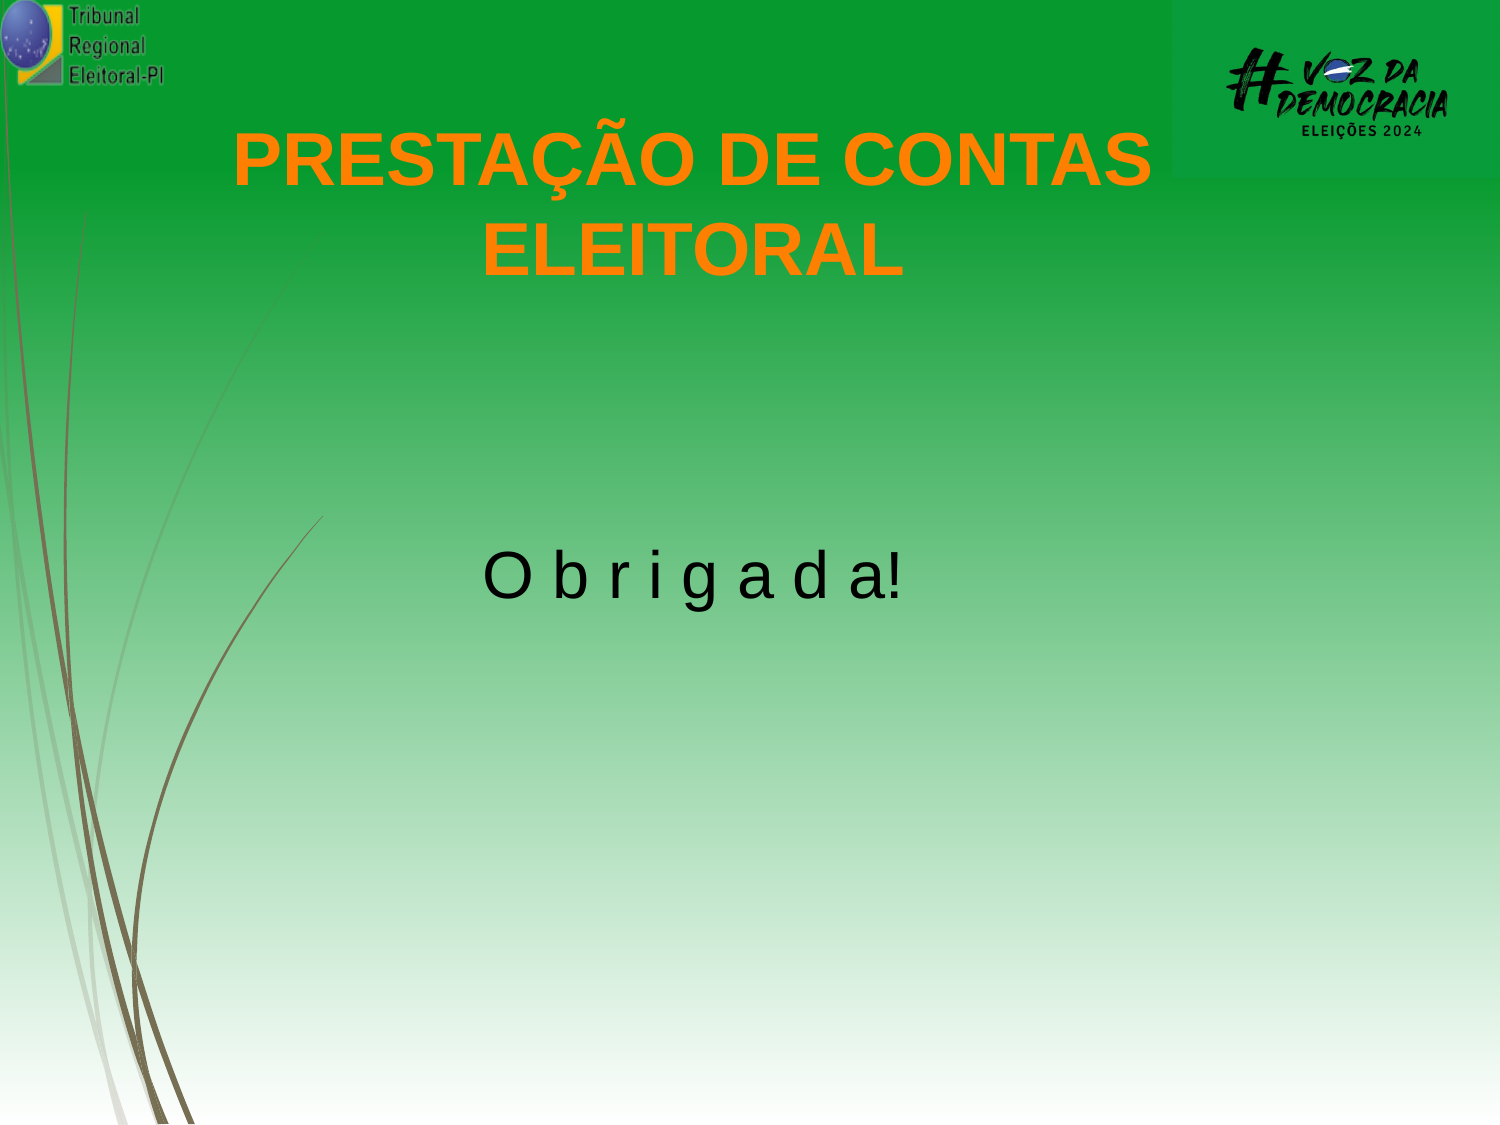

PRESTAÇÃO DE CONTAS ELEITORAL
O b r i g a d a!